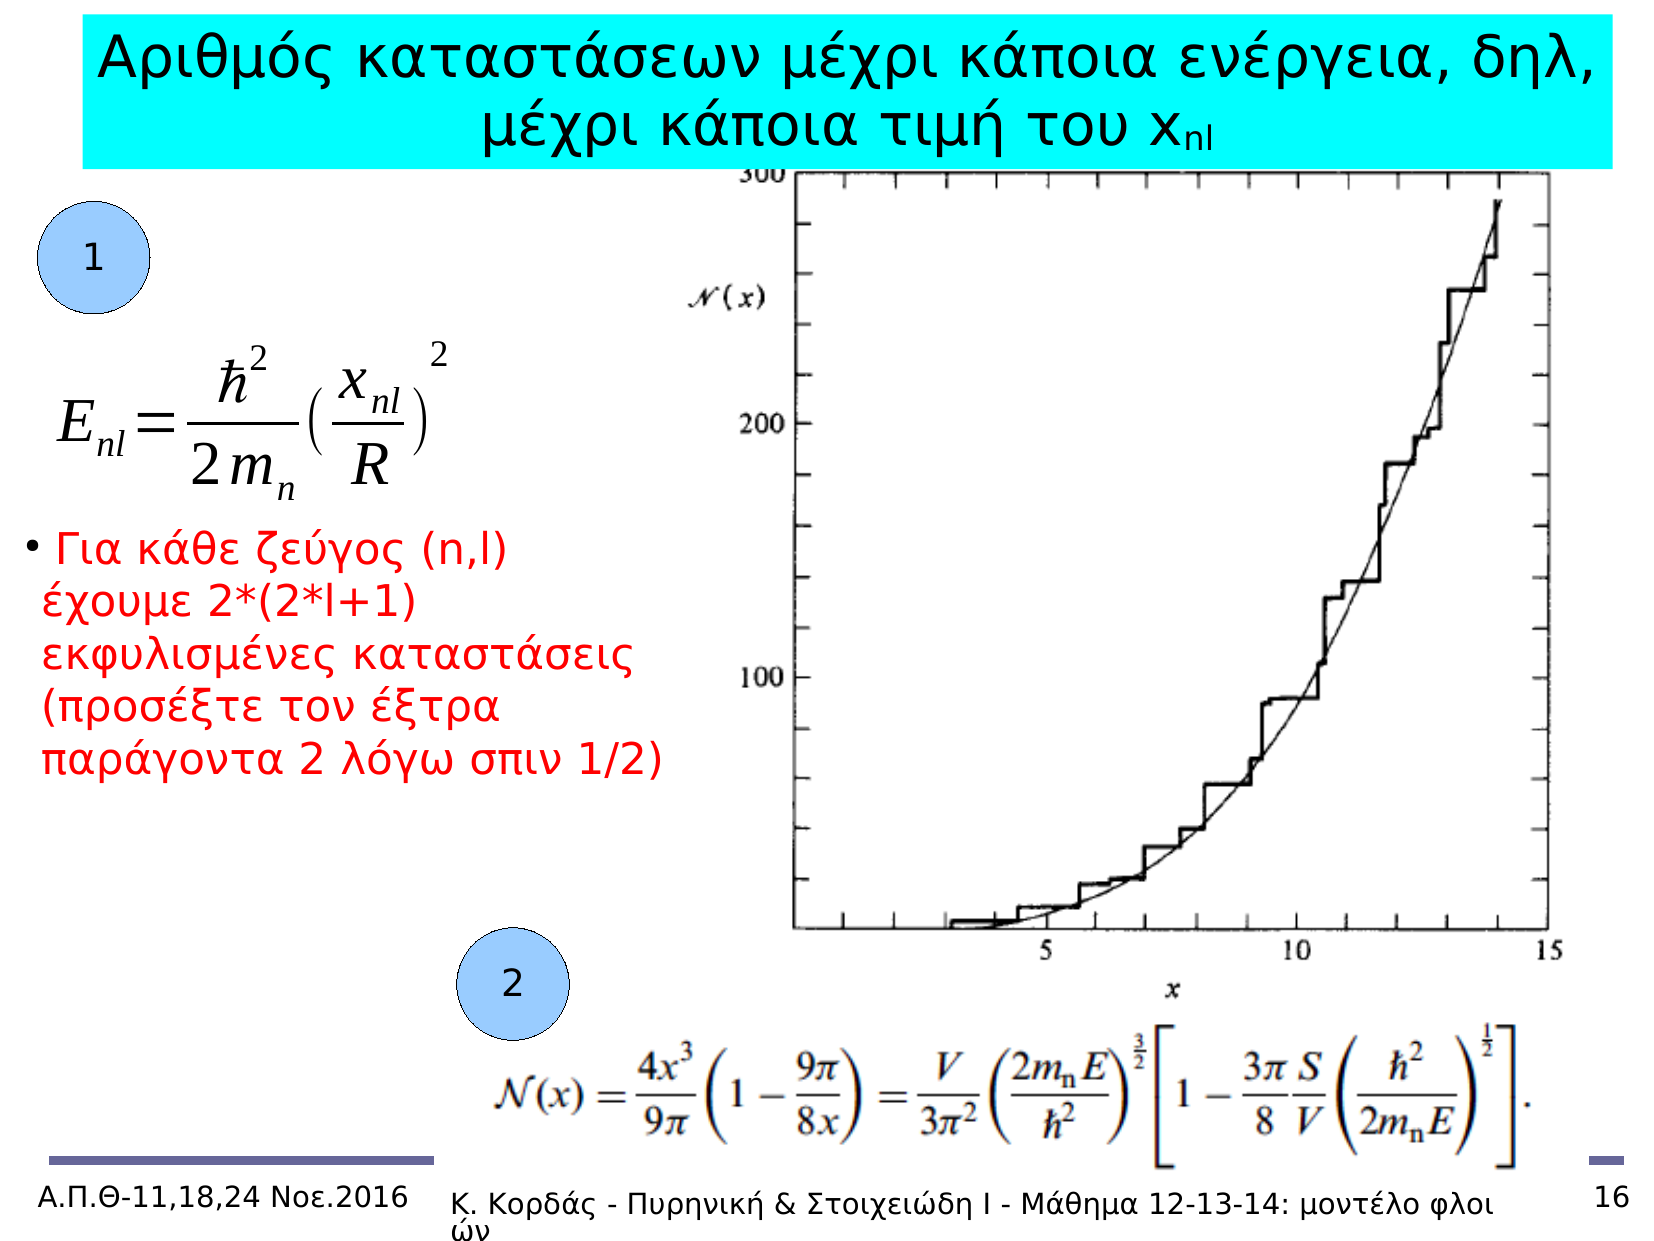

# Αριθμός καταστάσεων μέχρι κάποια ενέργεια, δηλ, μέχρι κάποια τιμή του xnl
1
 Για κάθε ζεύγος (n,l)
έχουμε 2*(2*l+1)
εκφυλισμένες καταστάσεις
(προσέξτε τον έξτρα
παράγοντα 2 λόγω σπιν 1/2)
2
Α.Π.Θ-11,18,24 Νοε.2016
16
Κ. Κορδάς - Πυρηνική & Στοιχειώδη Ι - Μάθημα 12-13-14: μοντέλο φλοιών